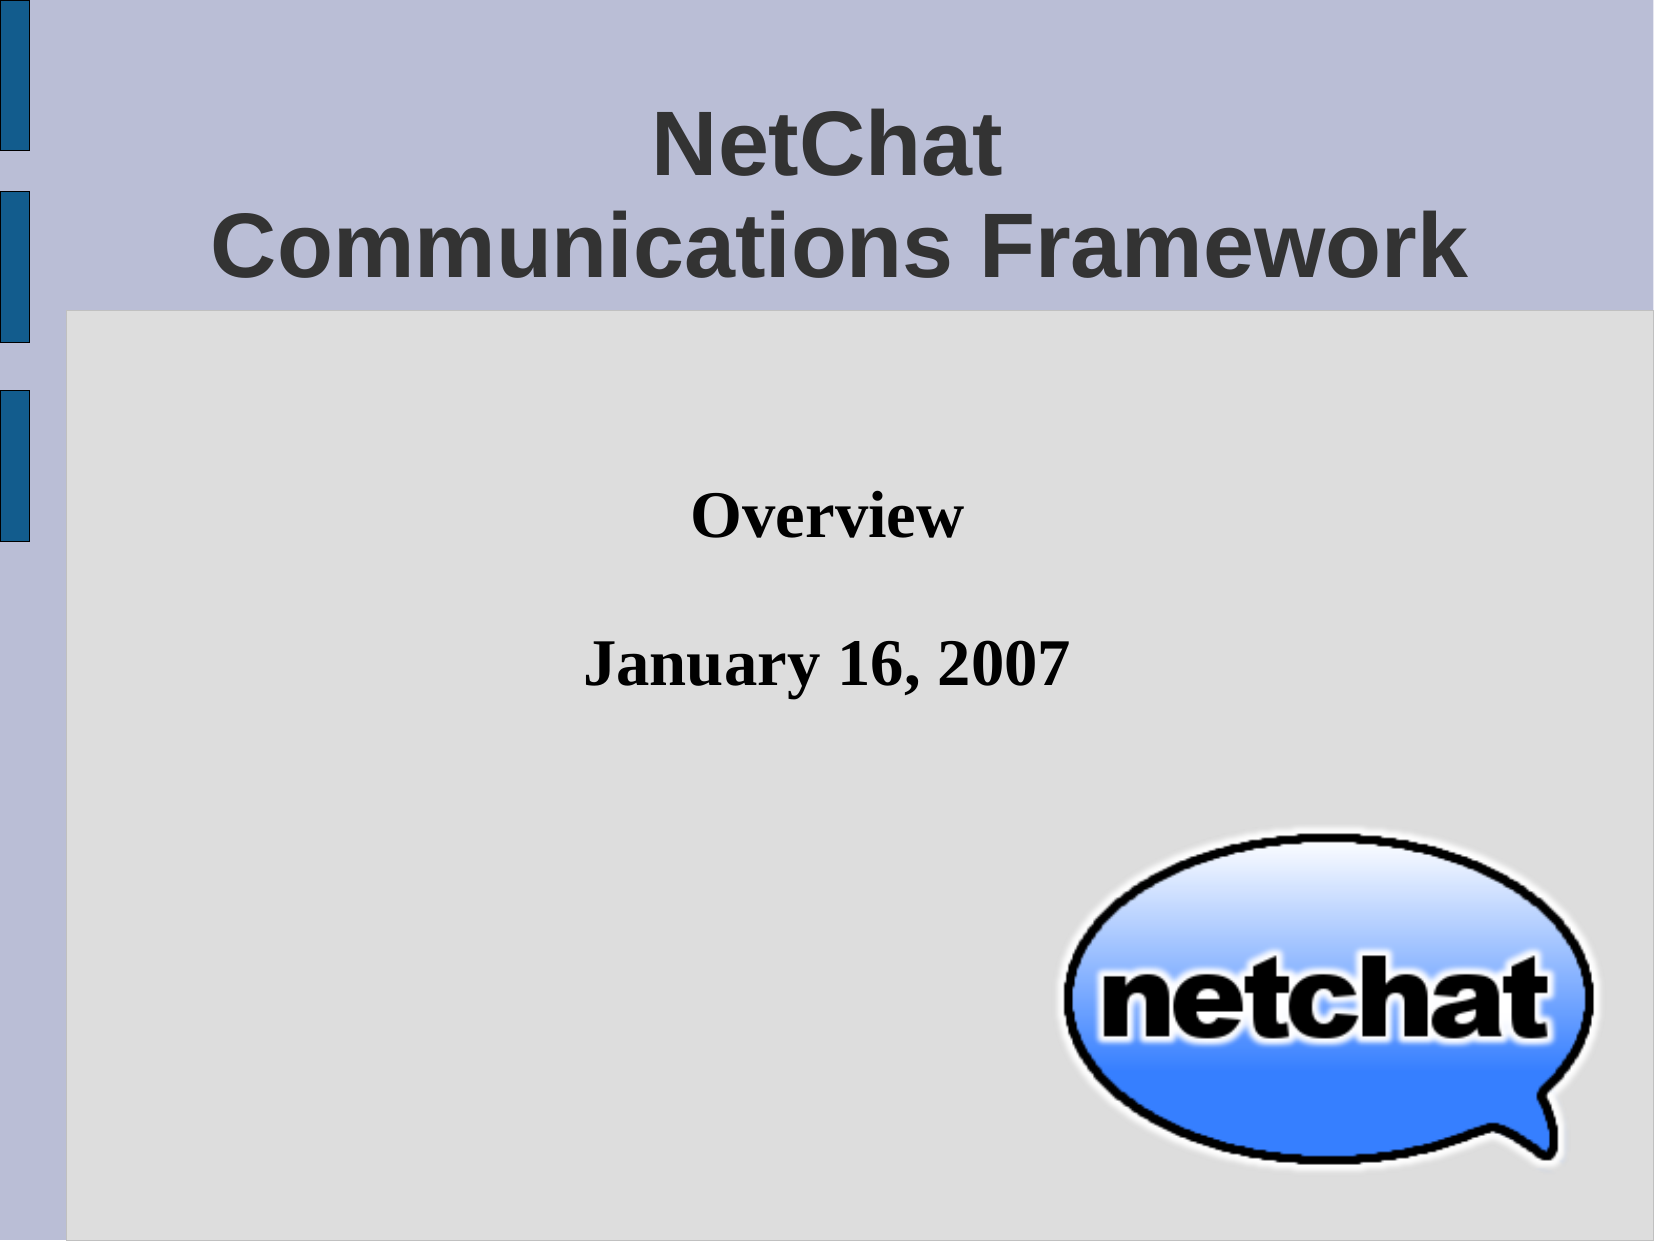

# NetChat Communications Framework
Overview
January 16, 2007